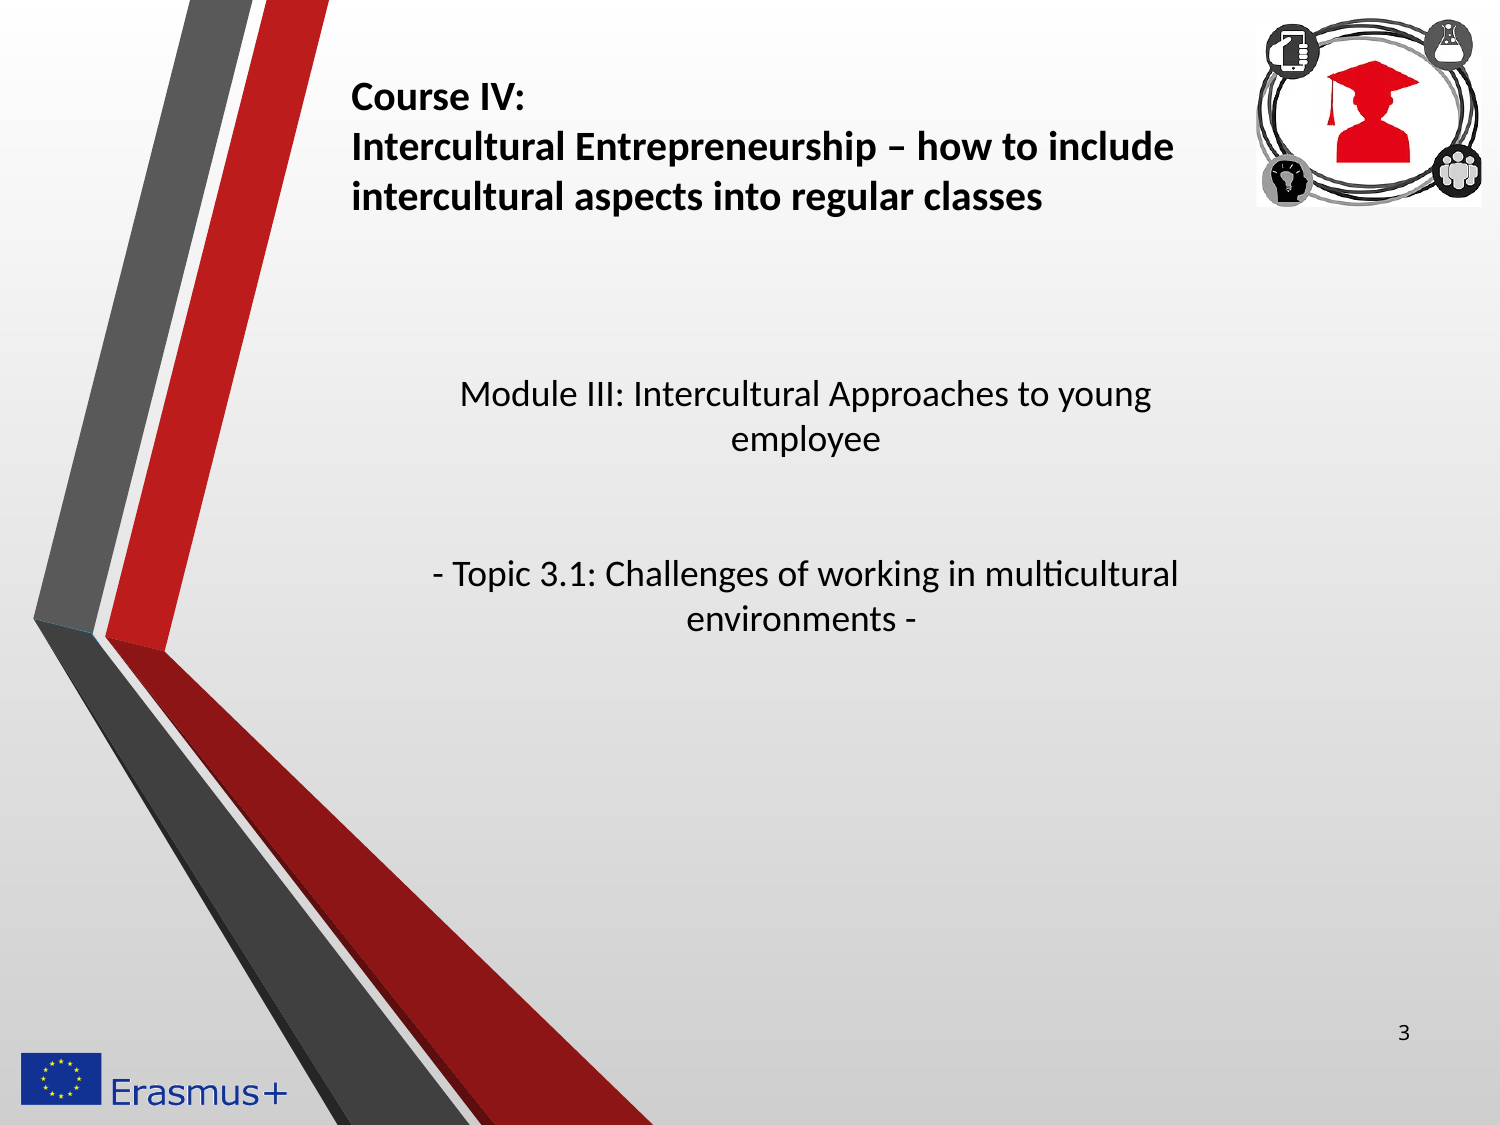

Course IV:
Intercultural Entrepreneurship – how to include intercultural aspects into regular classes
Module III: Intercultural Approaches to young employee
- Topic 3.1: Challenges of working in multicultural environments -